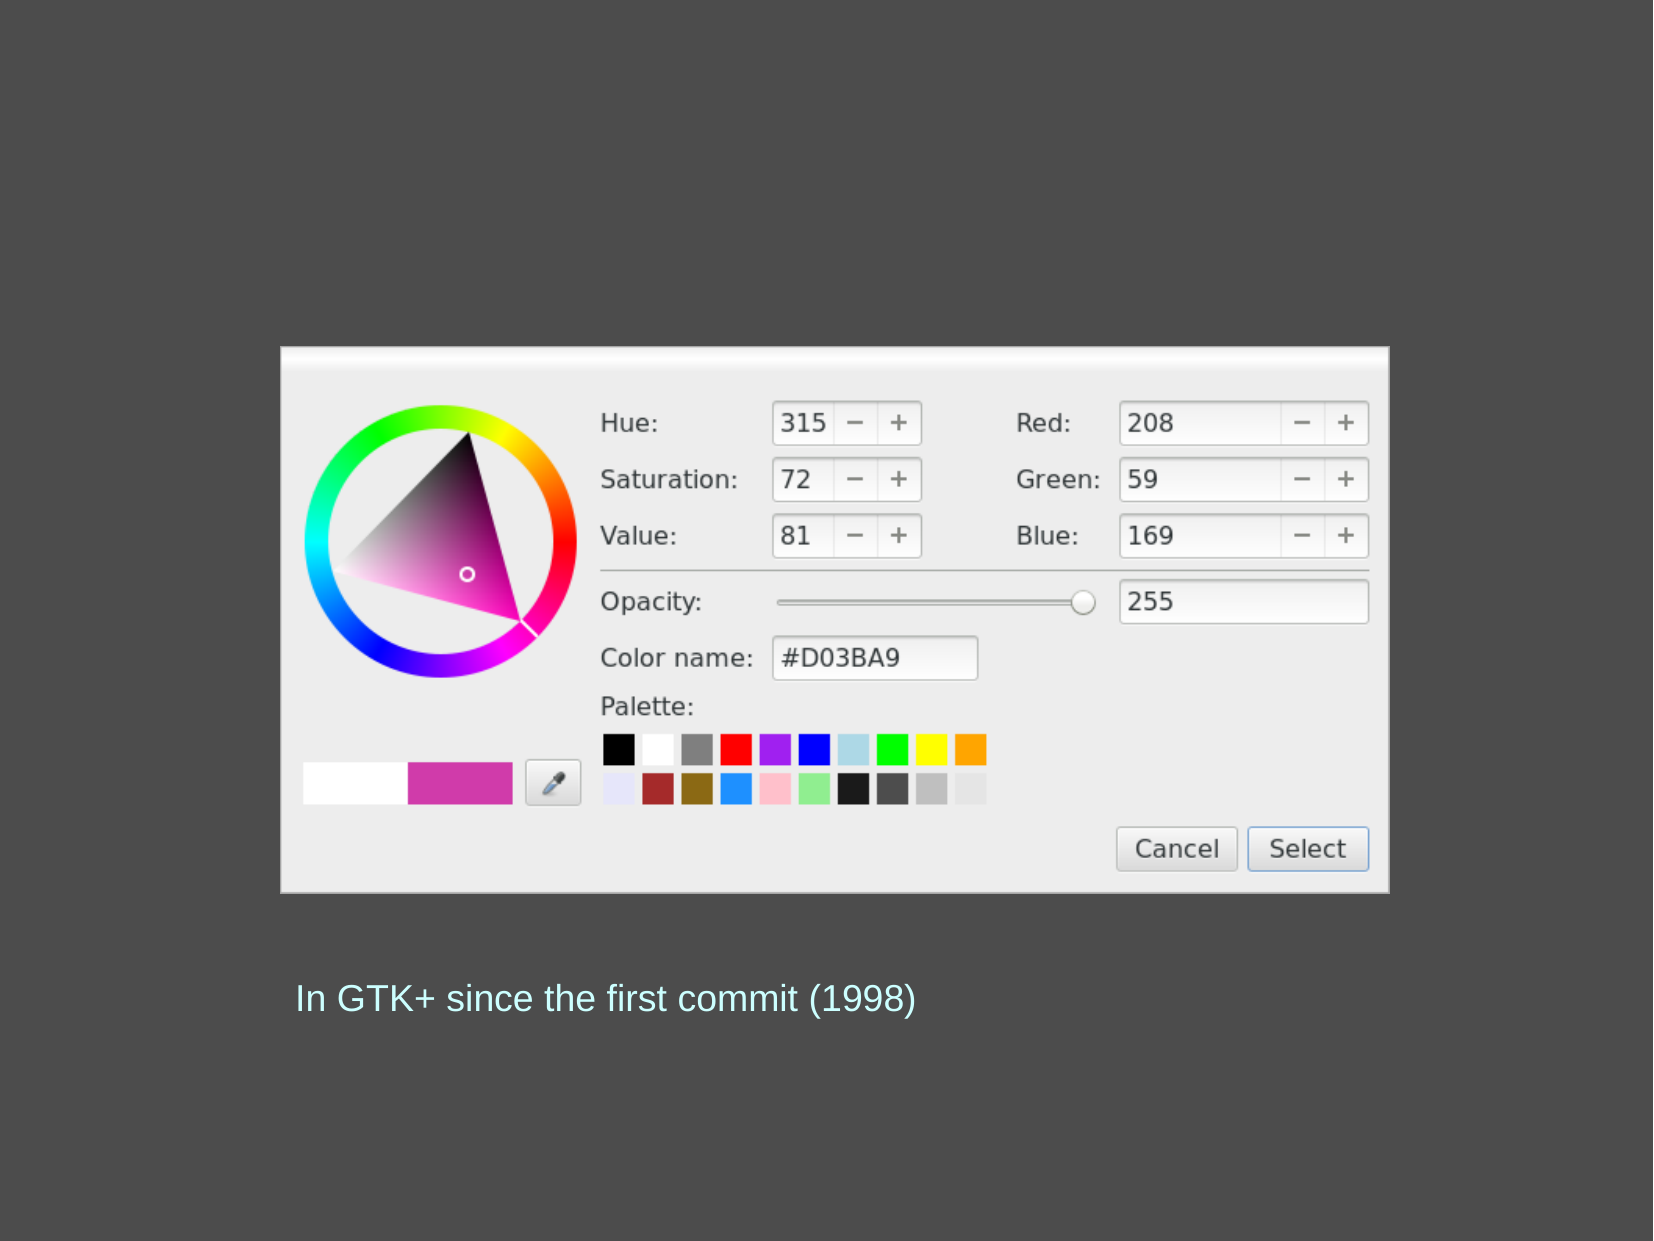

In GTK+ since the first commit (1998)